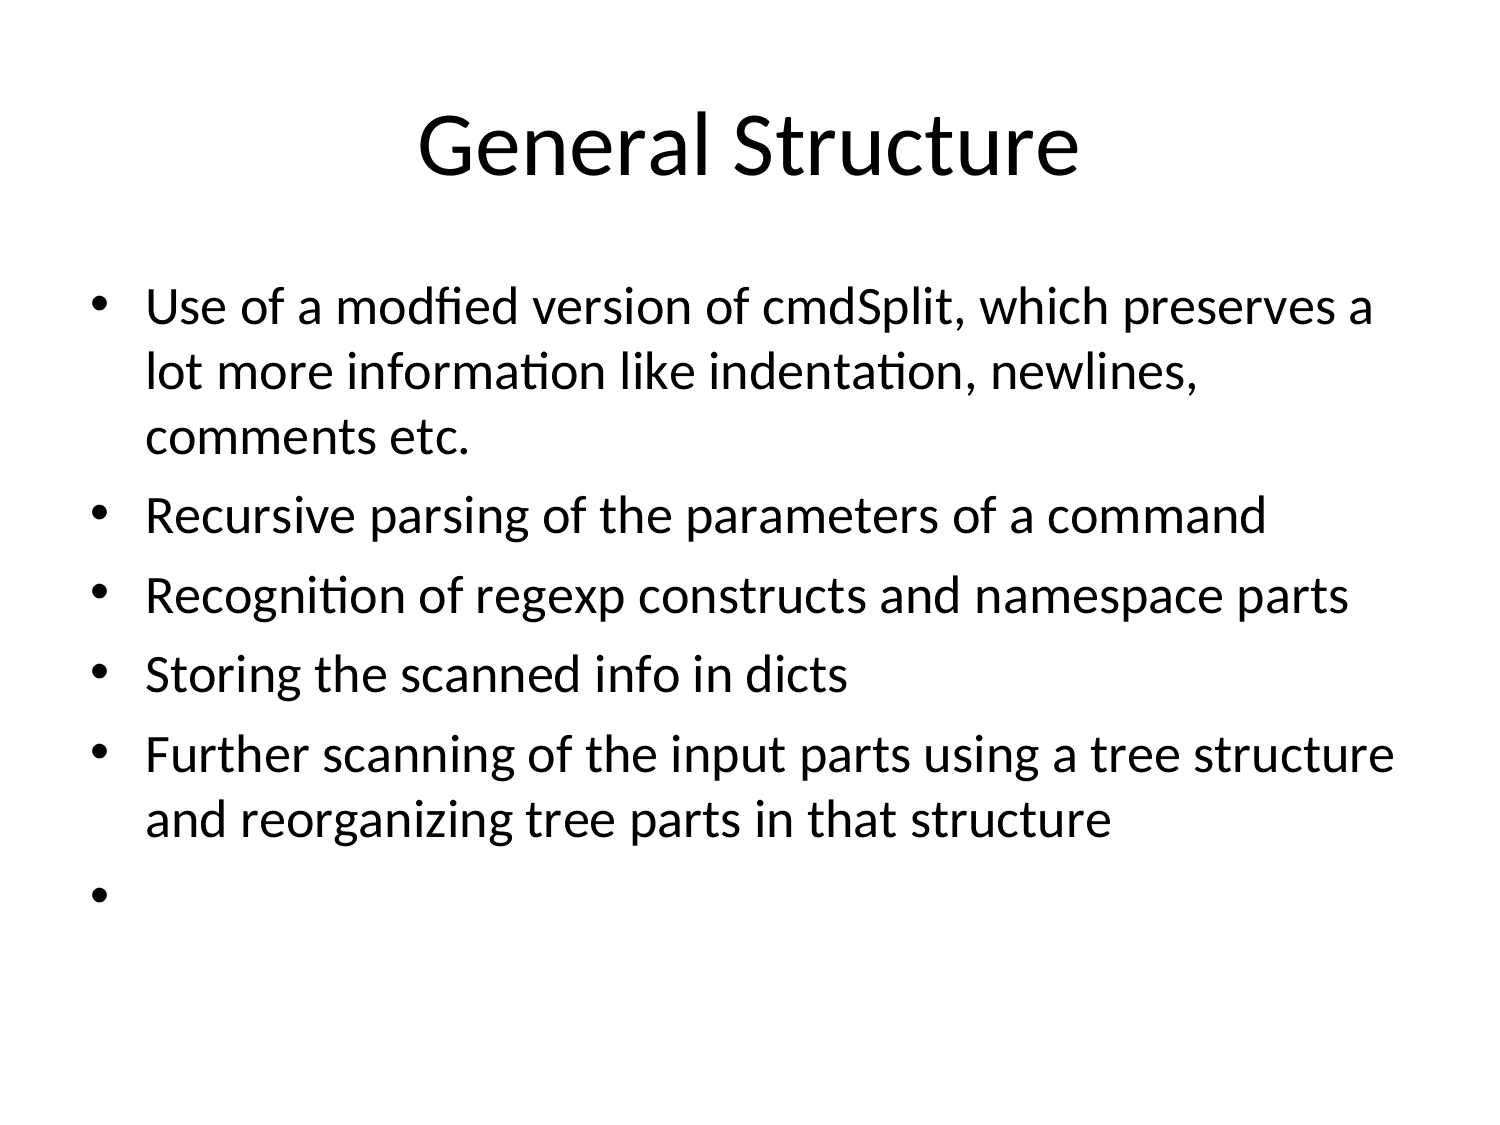

General Structure
Use of a modfied version of cmdSplit, which preserves a lot more information like indentation, newlines, comments etc.
Recursive parsing of the parameters of a command
Recognition of regexp constructs and namespace parts
Storing the scanned info in dicts
Further scanning of the input parts using a tree structure and reorganizing tree parts in that structure